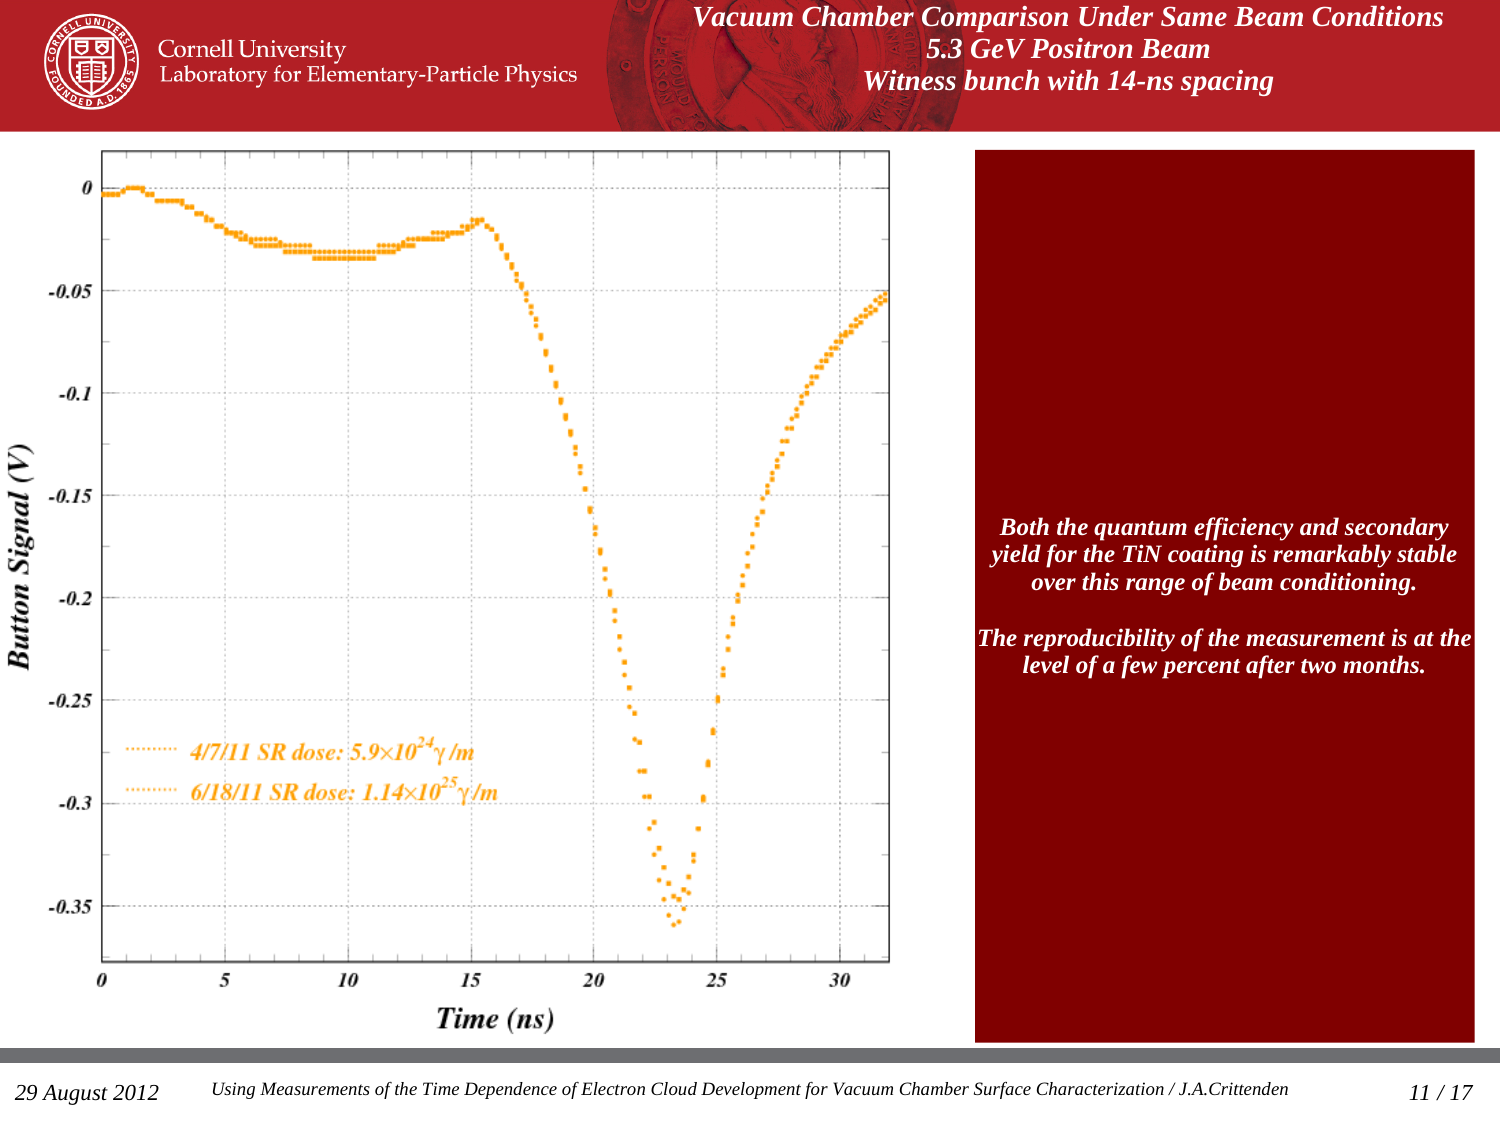

Vacuum Chamber Comparison Under Same Beam Conditions
5.3 GeV Positron Beam
Witness bunch with 14-ns spacing
Both the quantum efficiency and secondary yield for the TiN coating is remarkably stable over this range of beam conditioning.
The reproducibility of the measurement is at the level of a few percent after two months.